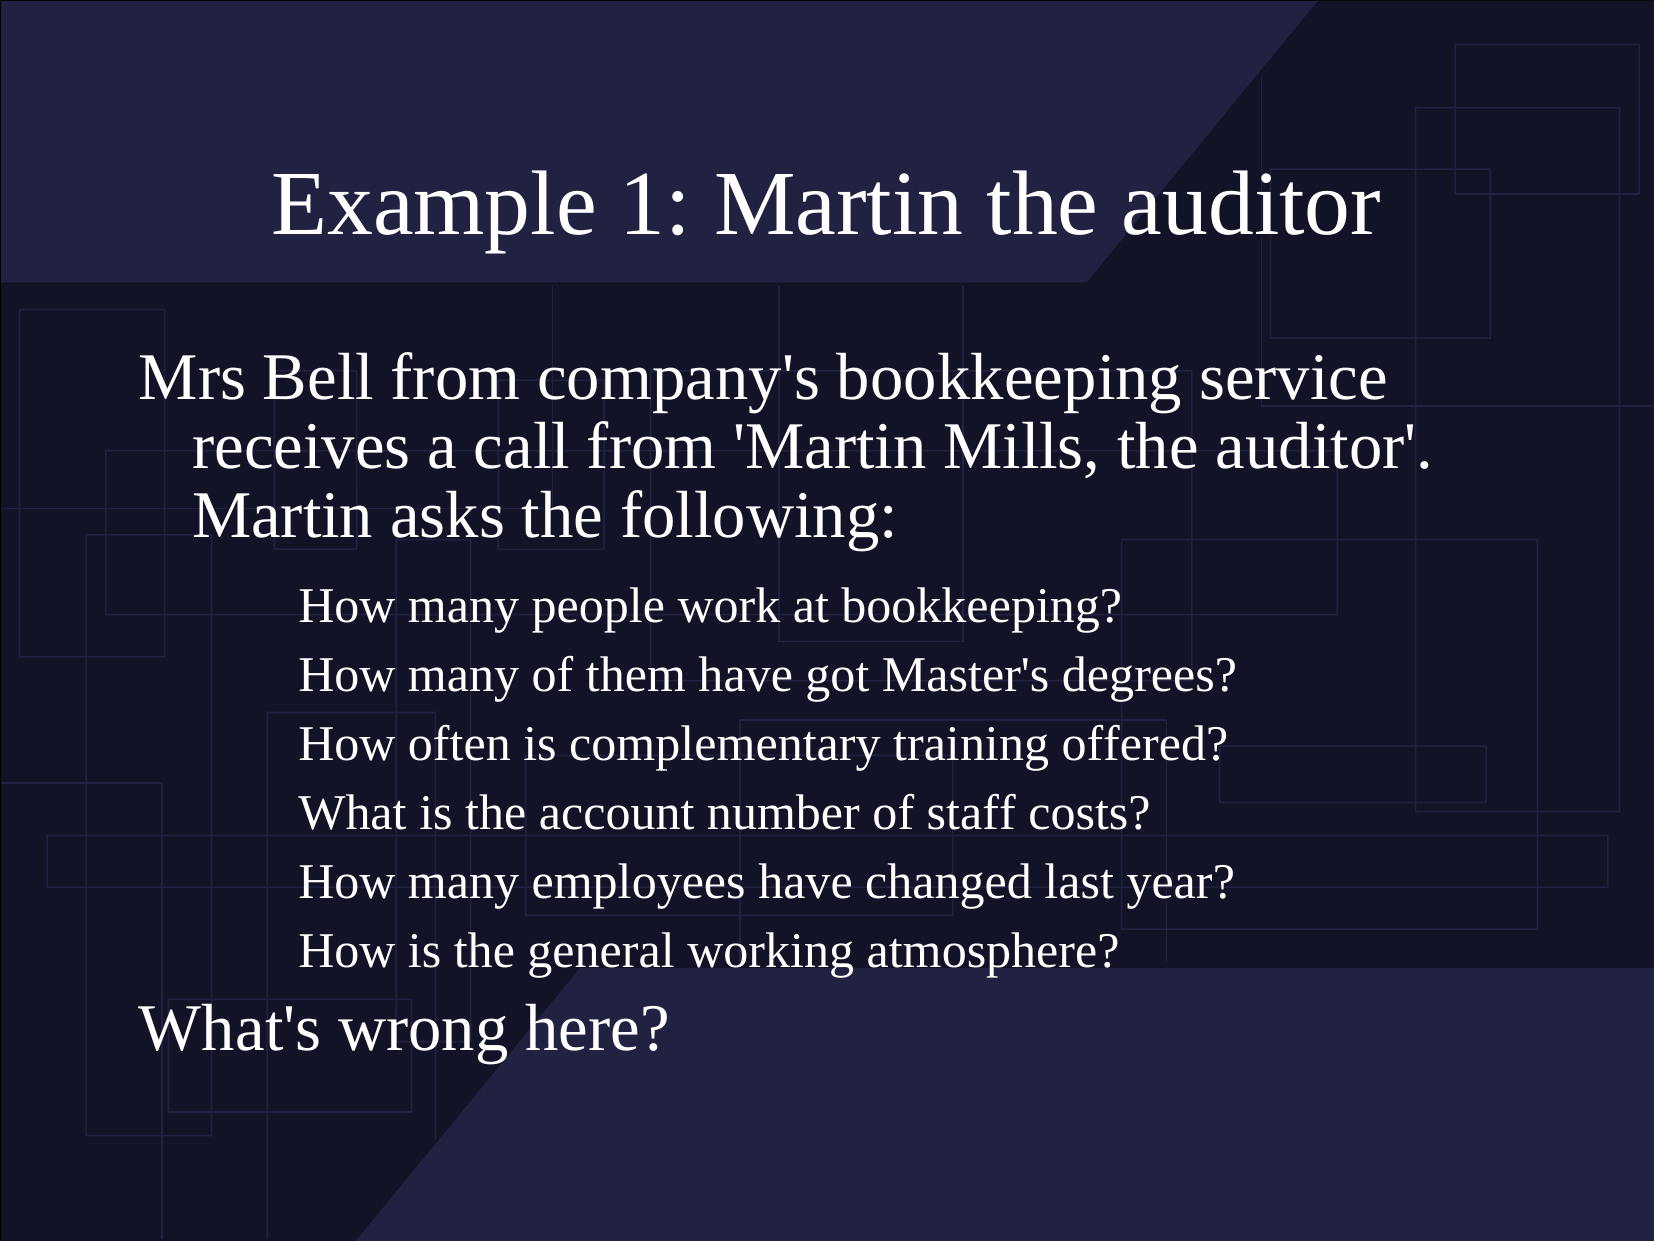

# Example 1: Martin the auditor
Mrs Bell from company's bookkeeping service receives a call from 'Martin Mills, the auditor'. Martin asks the following:
How many people work at bookkeeping?
How many of them have got Master's degrees?
How often is complementary training offered?
What is the account number of staff costs?
How many employees have changed last year?
How is the general working atmosphere?
What's wrong here?